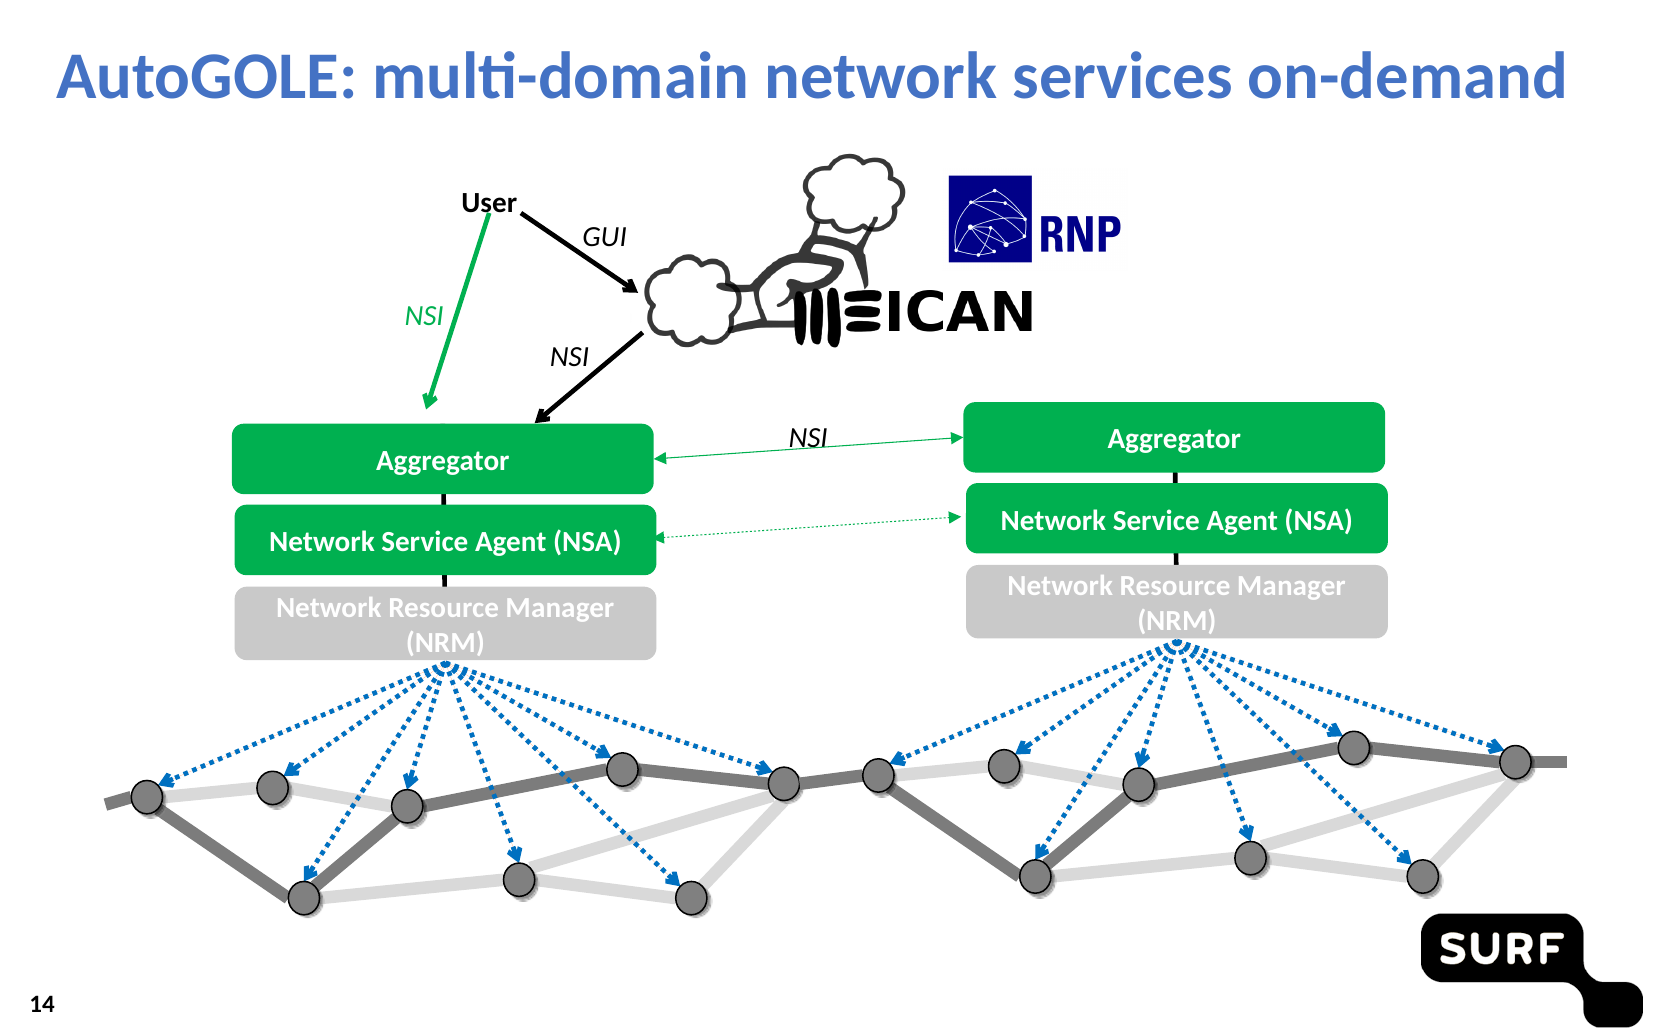

# AutoGOLE: multi-domain network services on-demand
User
GUI
NSI
NSI
Aggregator
NSI
Aggregator
Network Service Agent (NSA)
Network Service Agent (NSA)
Network Resource Manager (NRM)
Network Resource Manager (NRM)